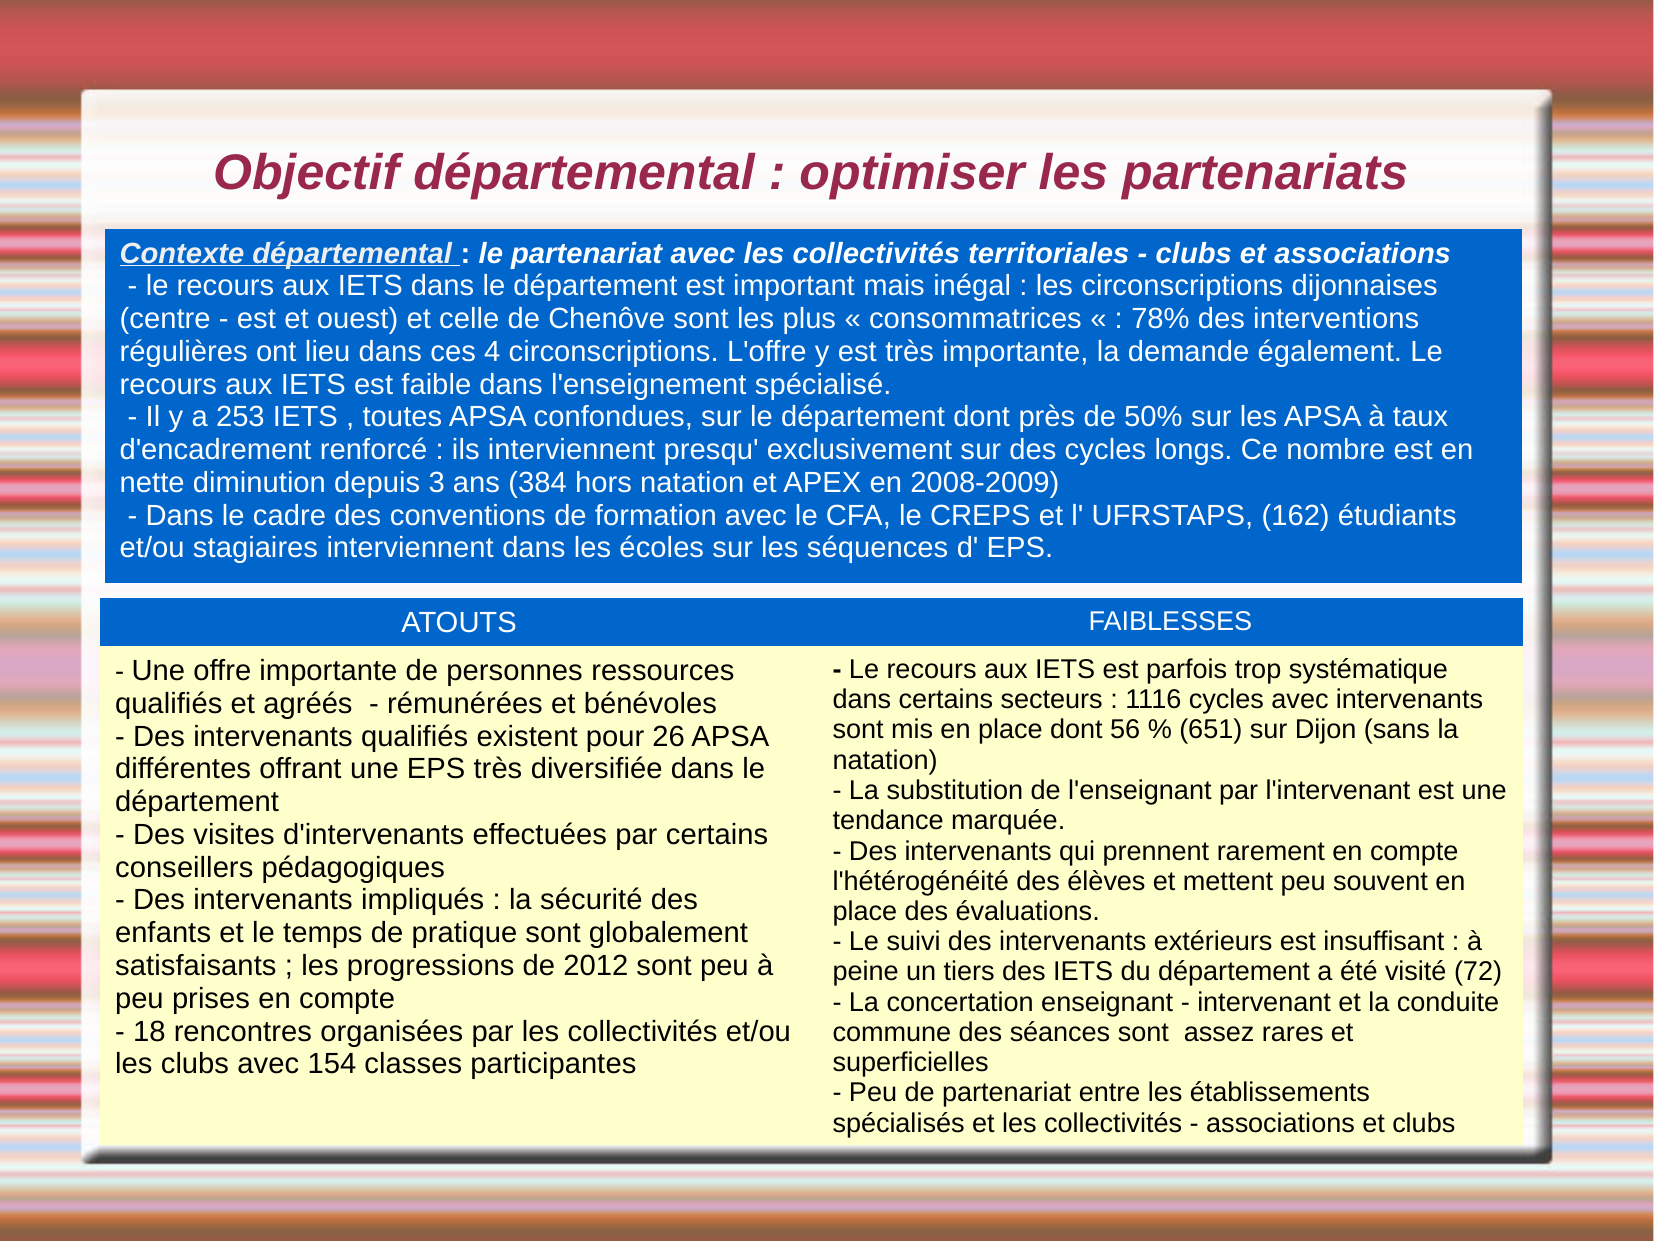

# Objectif départemental : optimiser les partenariats
| Contexte départemental : le partenariat avec les collectivités territoriales - clubs et associations - le recours aux IETS dans le département est important mais inégal : les circonscriptions dijonnaises (centre - est et ouest) et celle de Chenôve sont les plus « consommatrices « : 78% des interventions régulières ont lieu dans ces 4 circonscriptions. L'offre y est très importante, la demande également. Le recours aux IETS est faible dans l'enseignement spécialisé. - Il y a 253 IETS , toutes APSA confondues, sur le département dont près de 50% sur les APSA à taux d'encadrement renforcé : ils interviennent presqu' exclusivement sur des cycles longs. Ce nombre est en nette diminution depuis 3 ans (384 hors natation et APEX en 2008-2009) - Dans le cadre des conventions de formation avec le CFA, le CREPS et l' UFRSTAPS, (162) étudiants et/ou stagiaires interviennent dans les écoles sur les séquences d' EPS. |
| --- |
| ATOUTS | FAIBLESSES |
| --- | --- |
| - Une offre importante de personnes ressources qualifiés et agréés - rémunérées et bénévoles - Des intervenants qualifiés existent pour 26 APSA différentes offrant une EPS très diversifiée dans le département - Des visites d'intervenants effectuées par certains conseillers pédagogiques - Des intervenants impliqués : la sécurité des enfants et le temps de pratique sont globalement satisfaisants ; les progressions de 2012 sont peu à peu prises en compte - 18 rencontres organisées par les collectivités et/ou les clubs avec 154 classes participantes | - Le recours aux IETS est parfois trop systématique dans certains secteurs : 1116 cycles avec intervenants sont mis en place dont 56 % (651) sur Dijon (sans la natation) - La substitution de l'enseignant par l'intervenant est une tendance marquée. - Des intervenants qui prennent rarement en compte l'hétérogénéité des élèves et mettent peu souvent en place des évaluations. - Le suivi des intervenants extérieurs est insuffisant : à peine un tiers des IETS du département a été visité (72) - La concertation enseignant - intervenant et la conduite commune des séances sont assez rares et superficielles - Peu de partenariat entre les établissements spécialisés et les collectivités - associations et clubs |